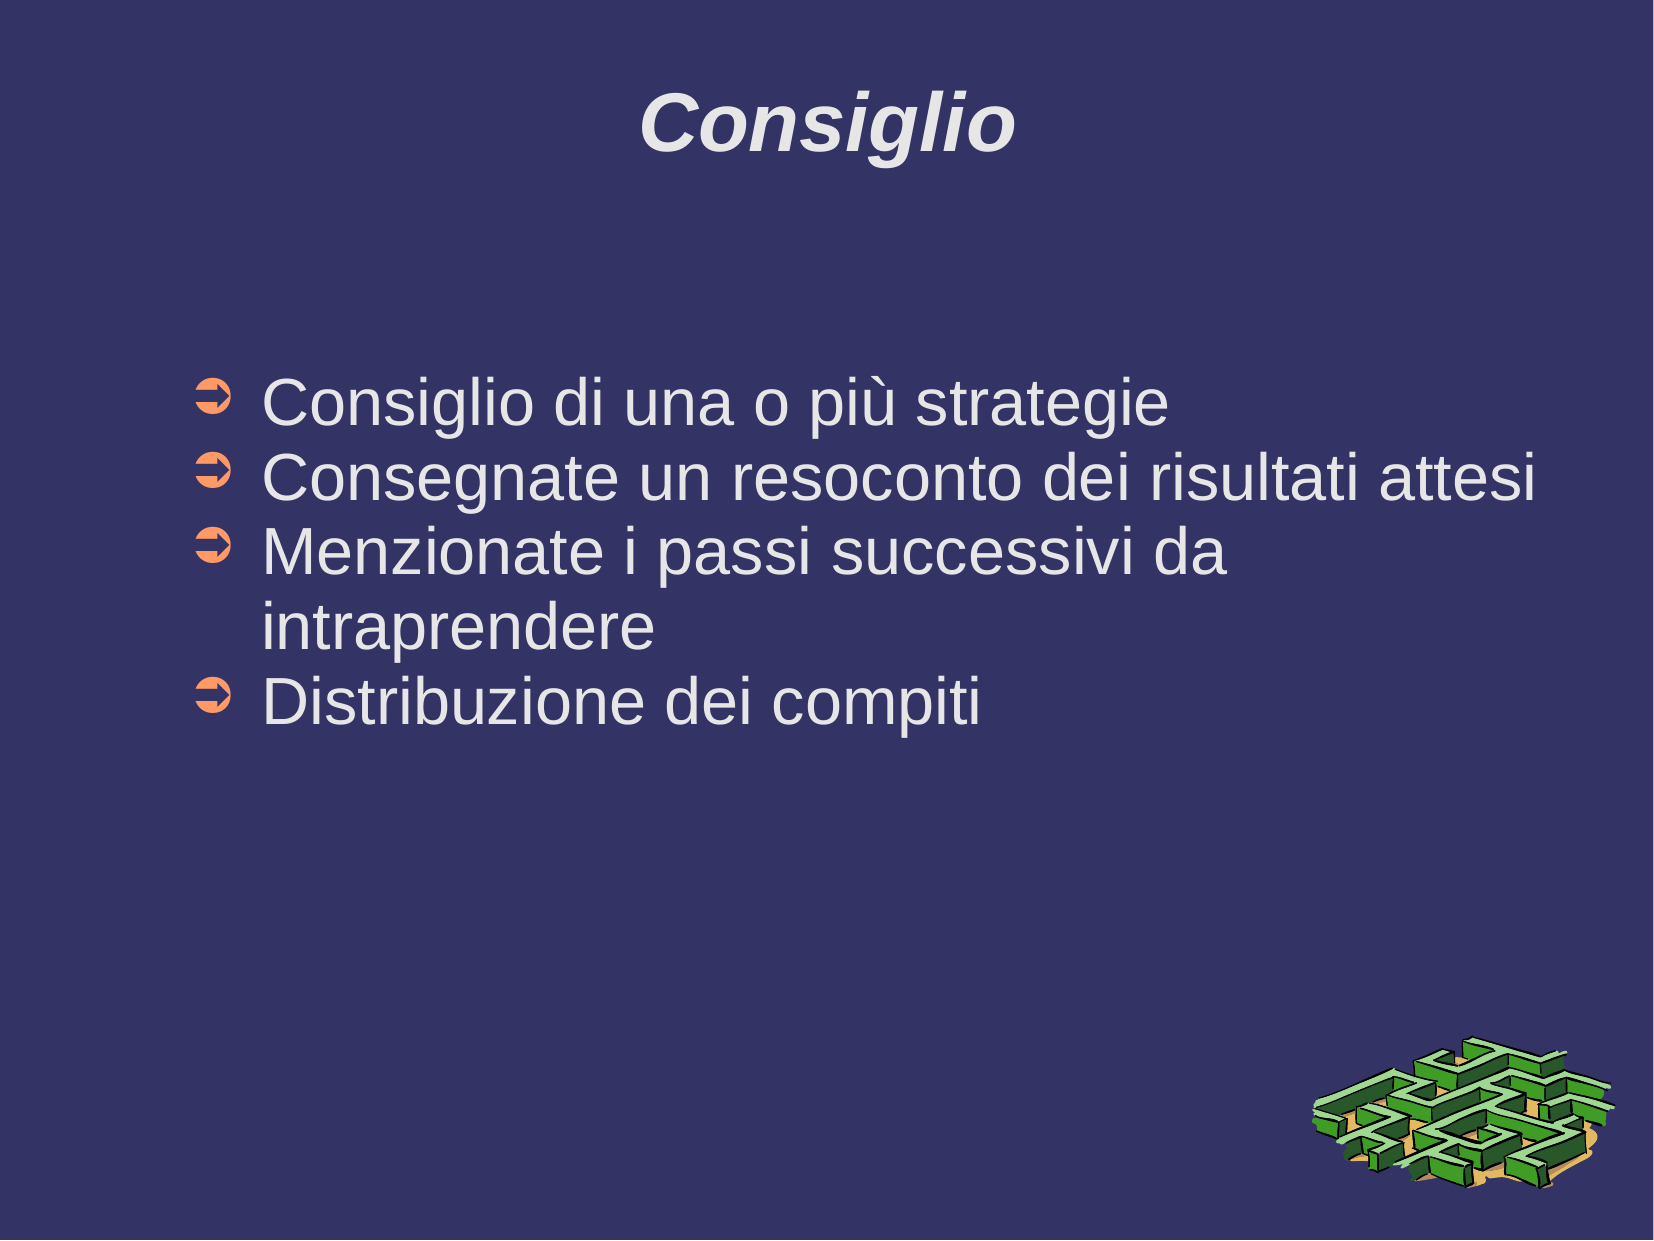

# Consiglio
Consiglio di una o più strategie
Consegnate un resoconto dei risultati attesi
Menzionate i passi successivi da intraprendere
Distribuzione dei compiti